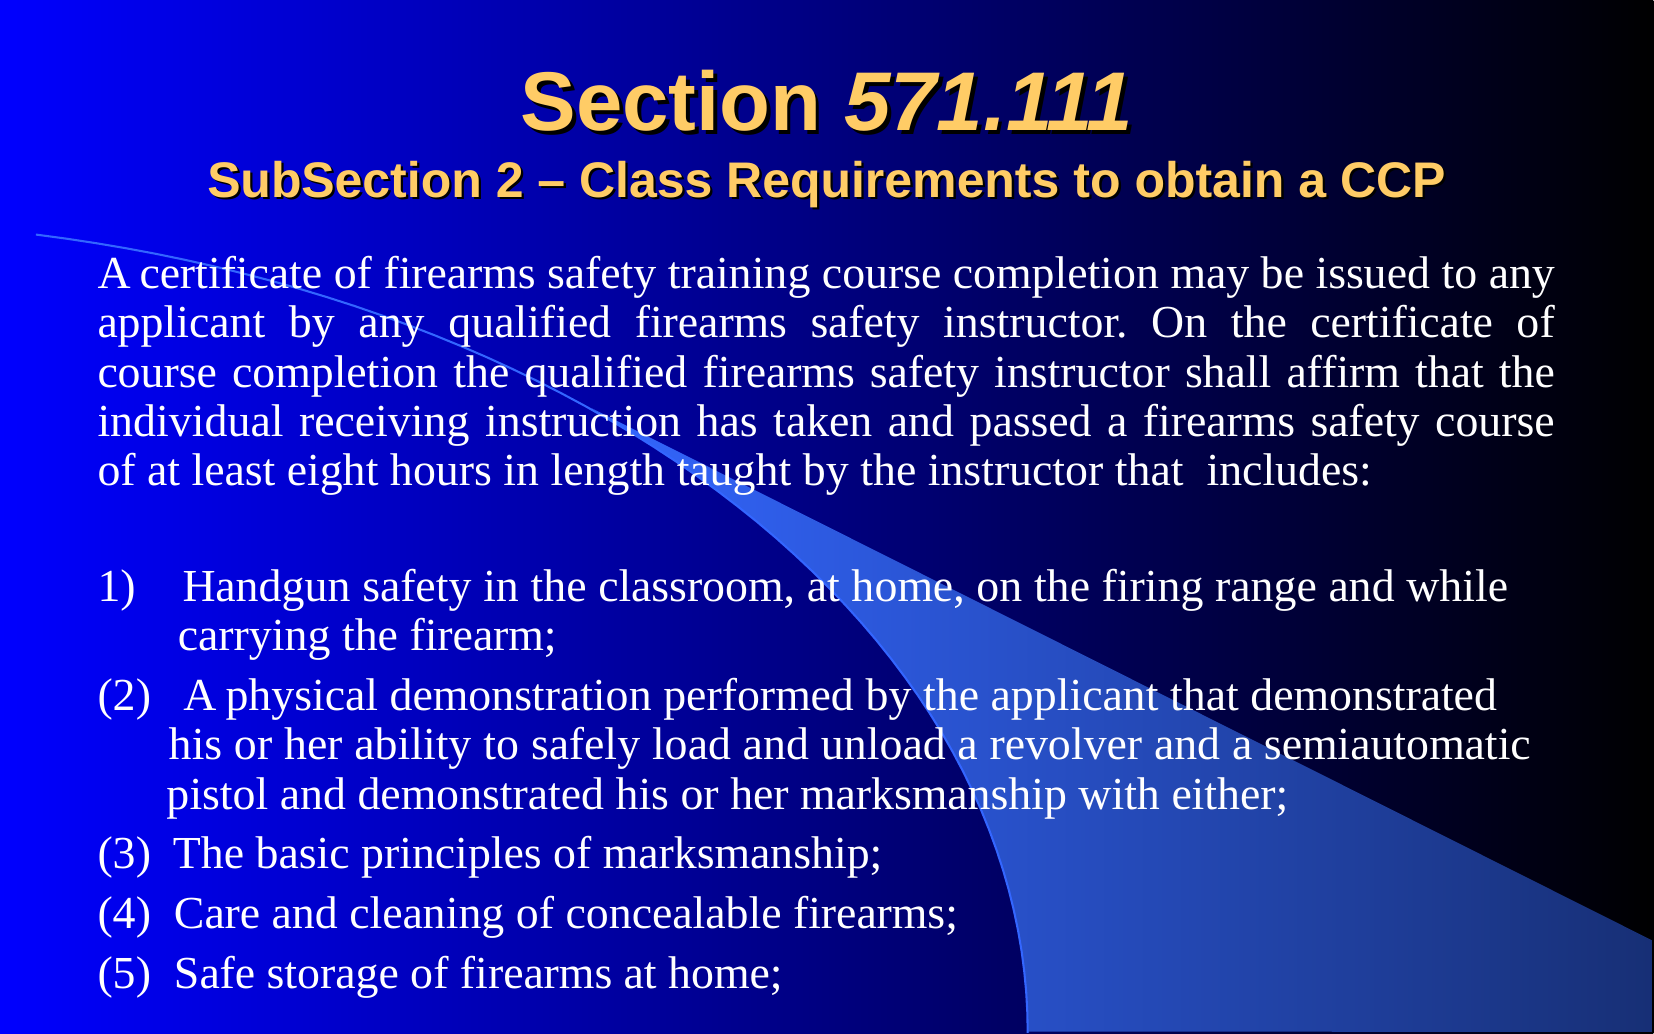

# Section 571.111 SubSection 2 – Class Requirements to obtain a CCP
A certificate of firearms safety training course completion may be issued to any applicant by any qualified firearms safety instructor. On the certificate of course completion the qualified firearms safety instructor shall affirm that the individual receiving instruction has taken and passed a firearms safety course of at least eight hours in length taught by the instructor that includes:
1) Handgun safety in the classroom, at home, on the firing range and while carrying the firearm;
(2) A physical demonstration performed by the applicant that demonstrated his or her ability to safely load and unload a revolver and a semiautomatic pistol and demonstrated his or her marksmanship with either;
(3) The basic principles of marksmanship;
(4) Care and cleaning of concealable firearms;
(5) Safe storage of firearms at home;